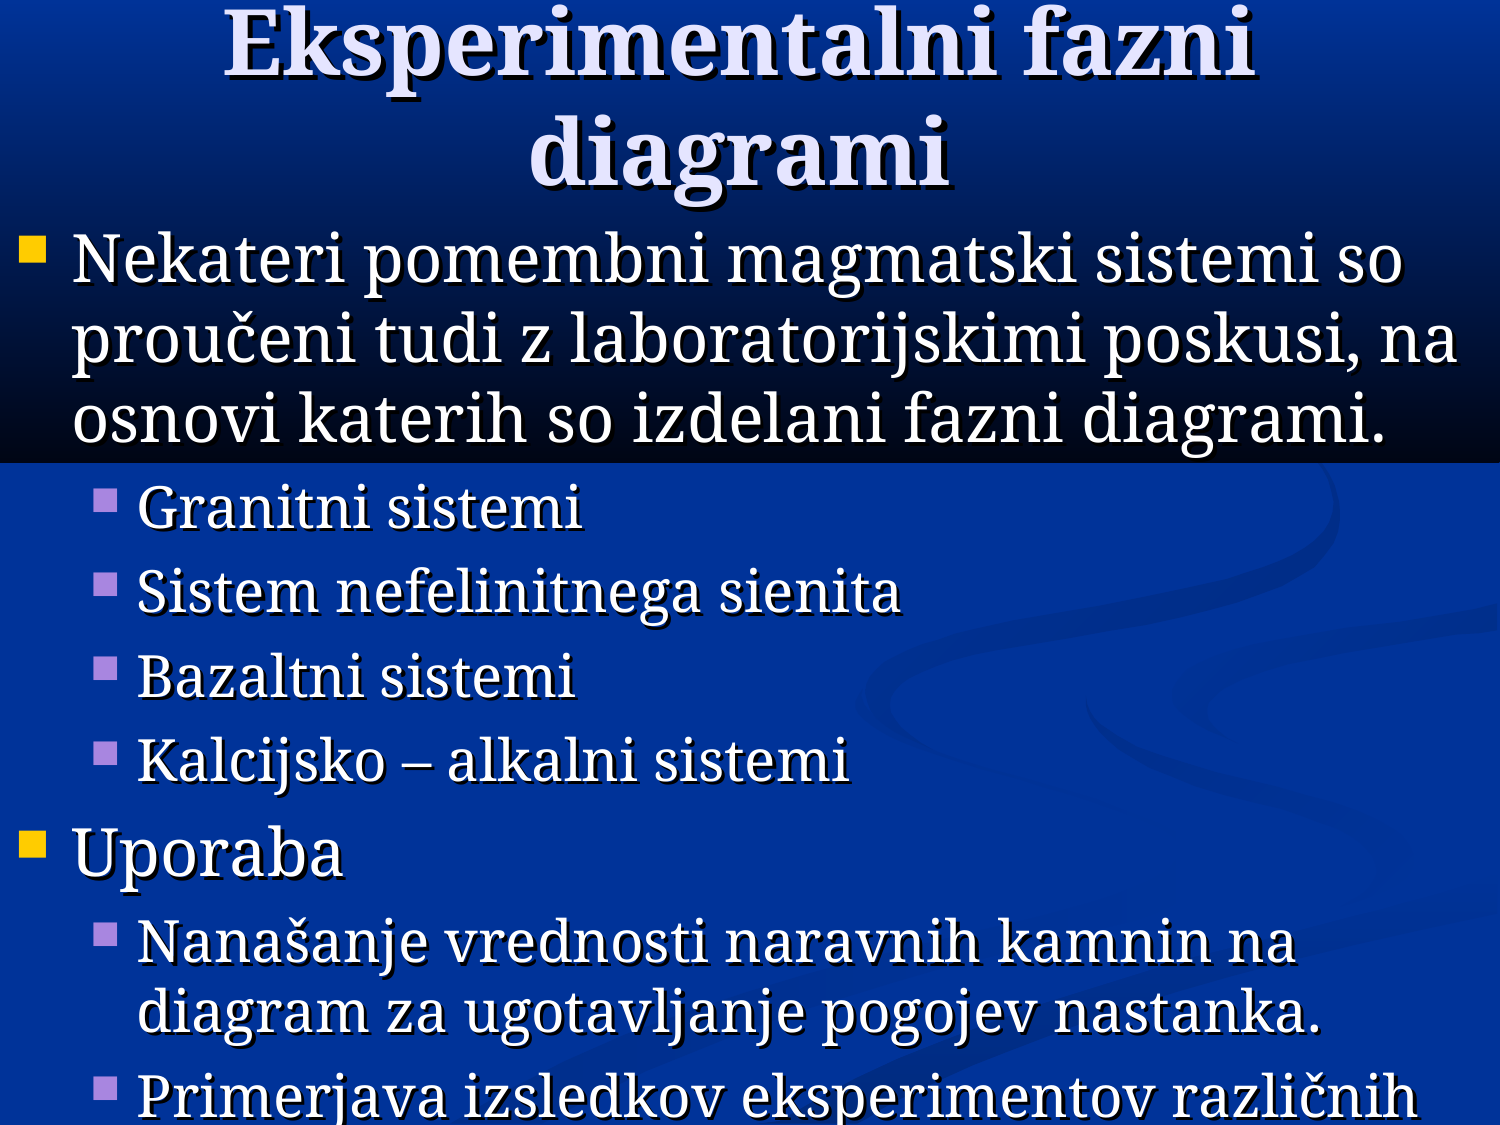

# Eksperimentalni fazni diagrami
Nekateri pomembni magmatski sistemi so proučeni tudi z laboratorijskimi poskusi, na osnovi katerih so izdelani fazni diagrami.
Granitni sistemi
Sistem nefelinitnega sienita
Bazaltni sistemi
Kalcijsko – alkalni sistemi
Uporaba
Nanašanje vrednosti naravnih kamnin na diagram za ugotavljanje pogojev nastanka.
Primerjava izsledkov eksperimentov različnih laboratorijev.